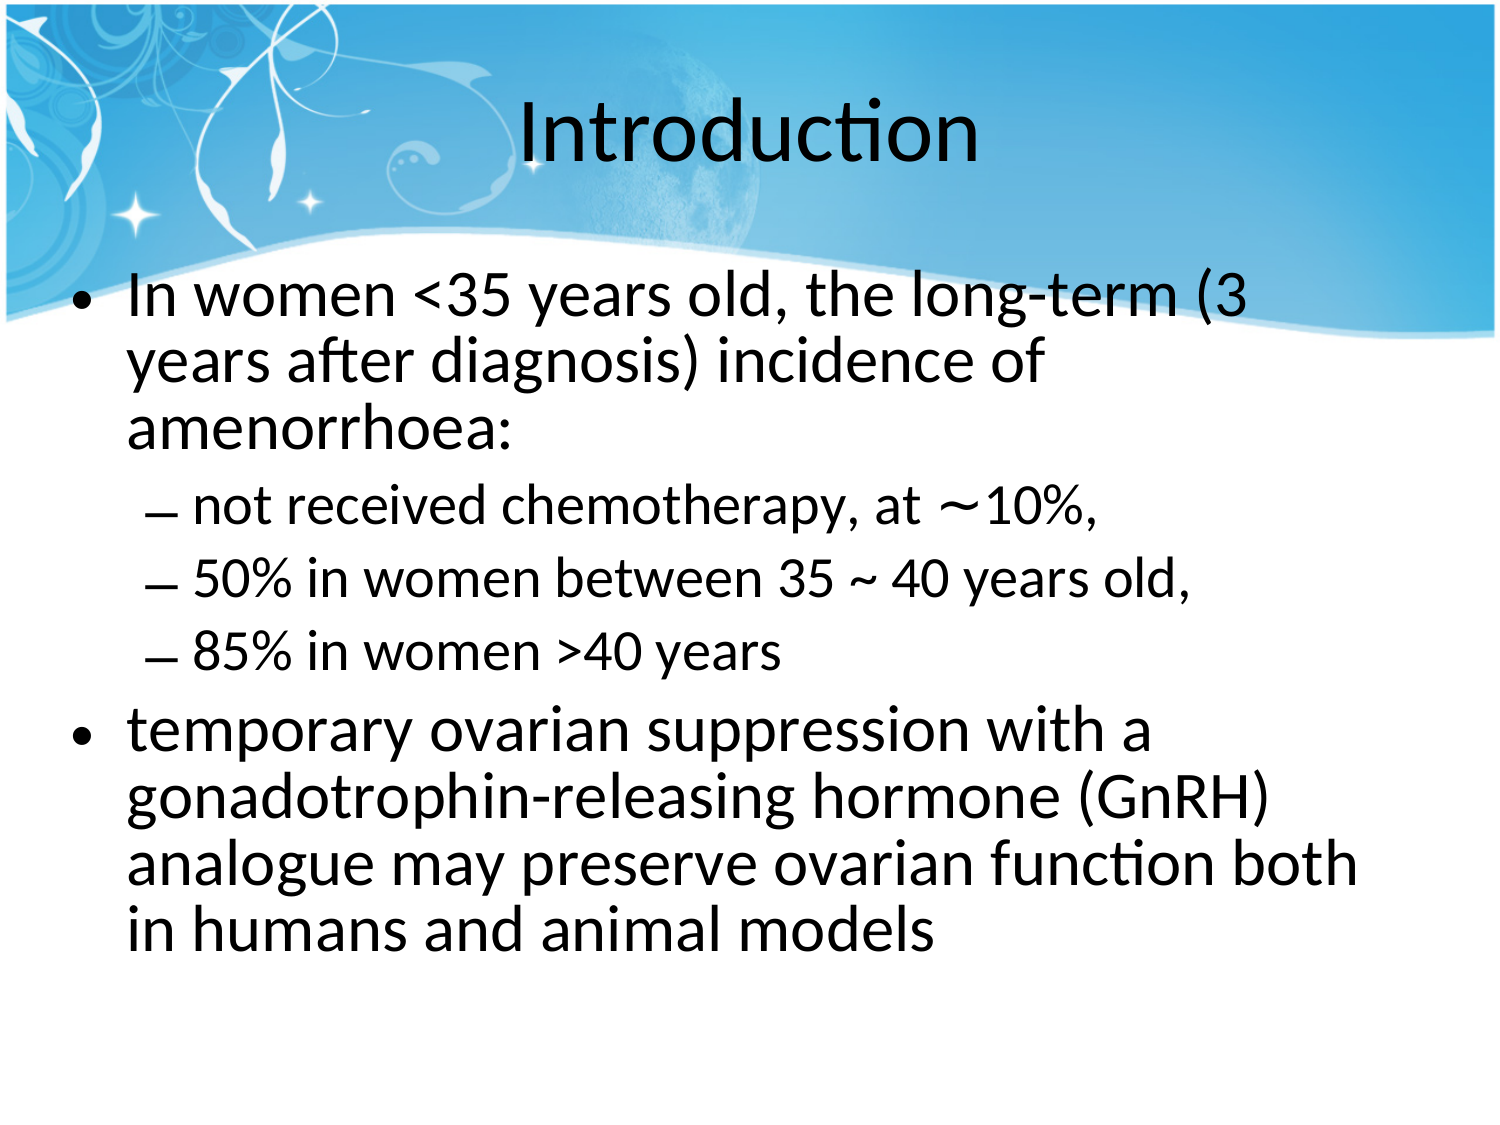

# Introduction
In women <35 years old, the long-term (3 years after diagnosis) incidence of amenorrhoea:
not received chemotherapy, at ∼10%,
50% in women between 35 ~ 40 years old,
85% in women >40 years
temporary ovarian suppression with a gonadotrophin-releasing hormone (GnRH) analogue may preserve ovarian function both in humans and animal models